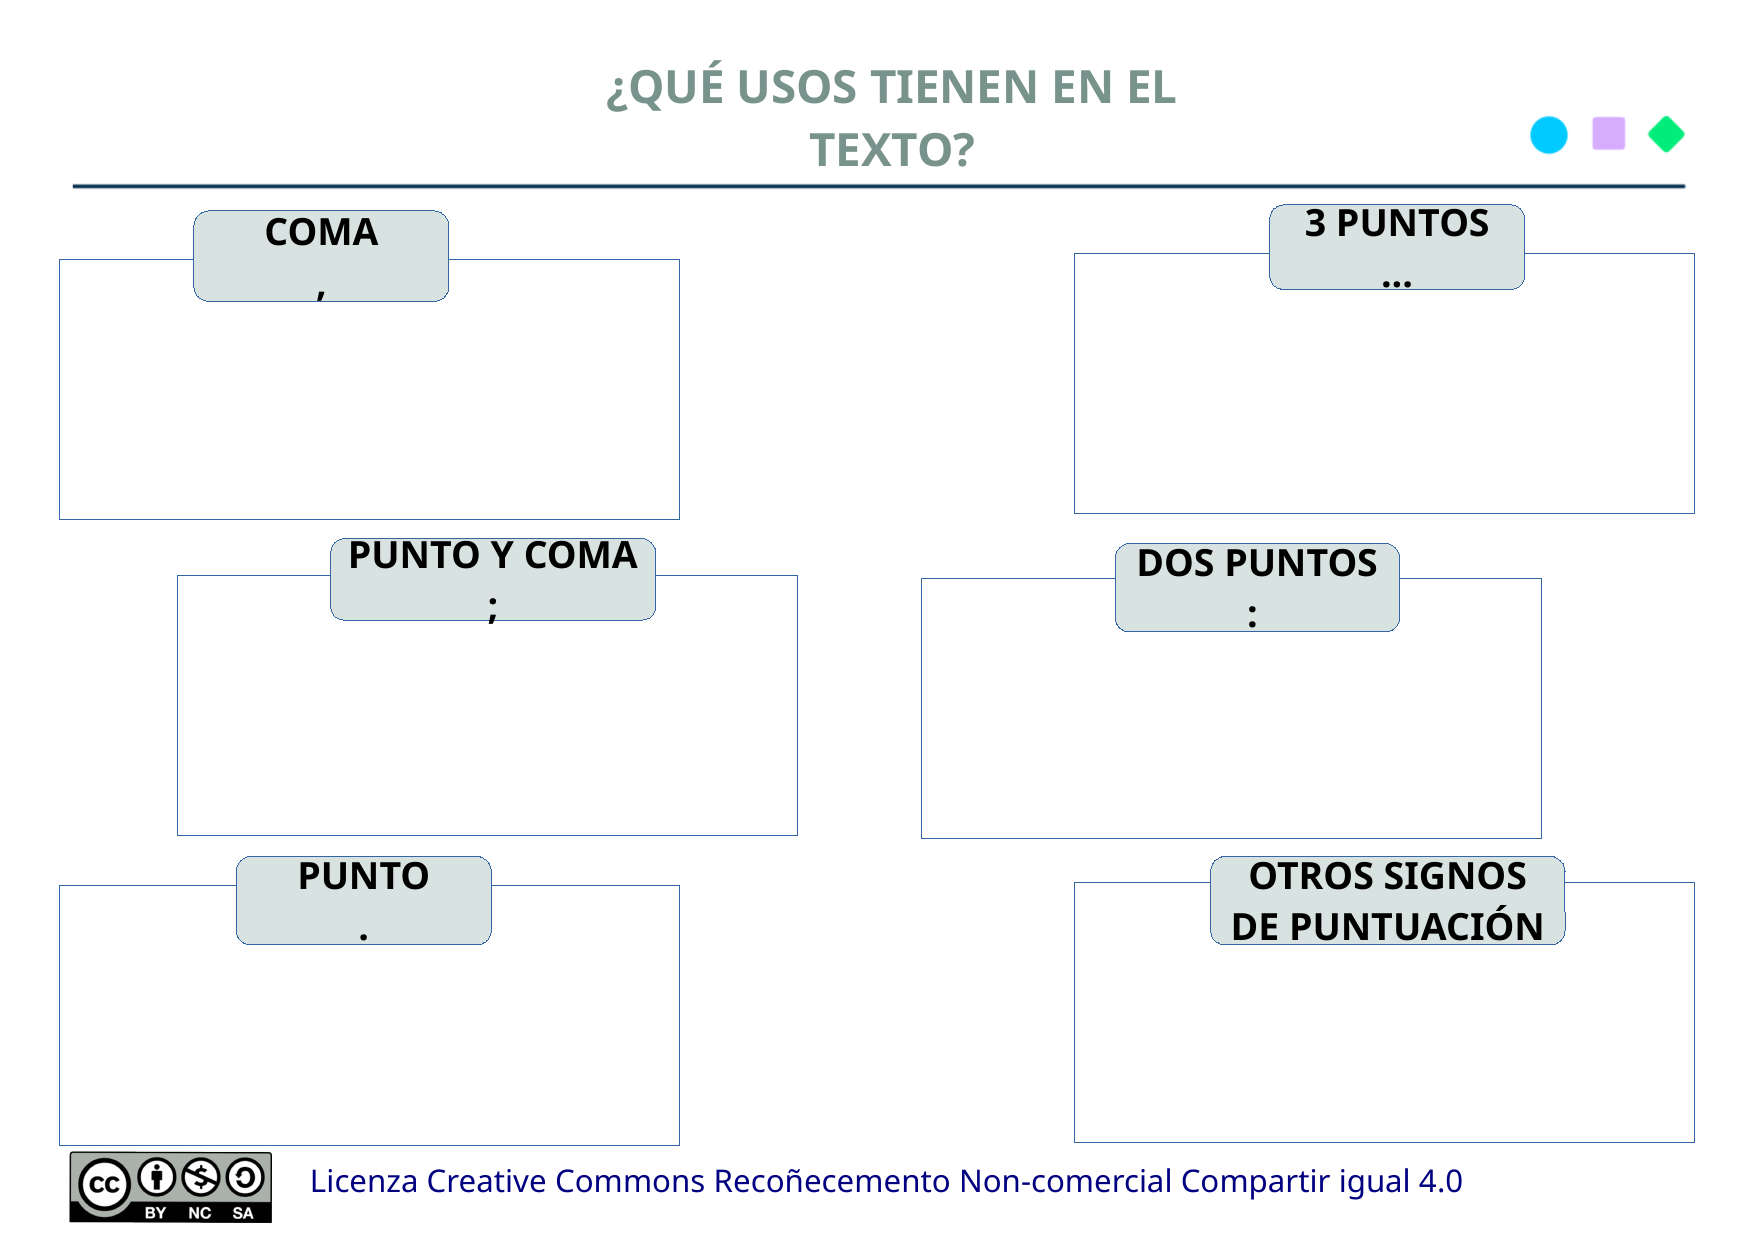

# ¿QUÉ USOS TIENEN EN EL TEXTO?
3 PUNTOS
...
COMA
,
PUNTO Y COMA
;
DOS PUNTOS
:
PUNTO
.
OTROS SIGNOS
DE PUNTUACIÓN
Licenza Creative Commons Recoñecemento Non-comercial Compartir igual 4.0